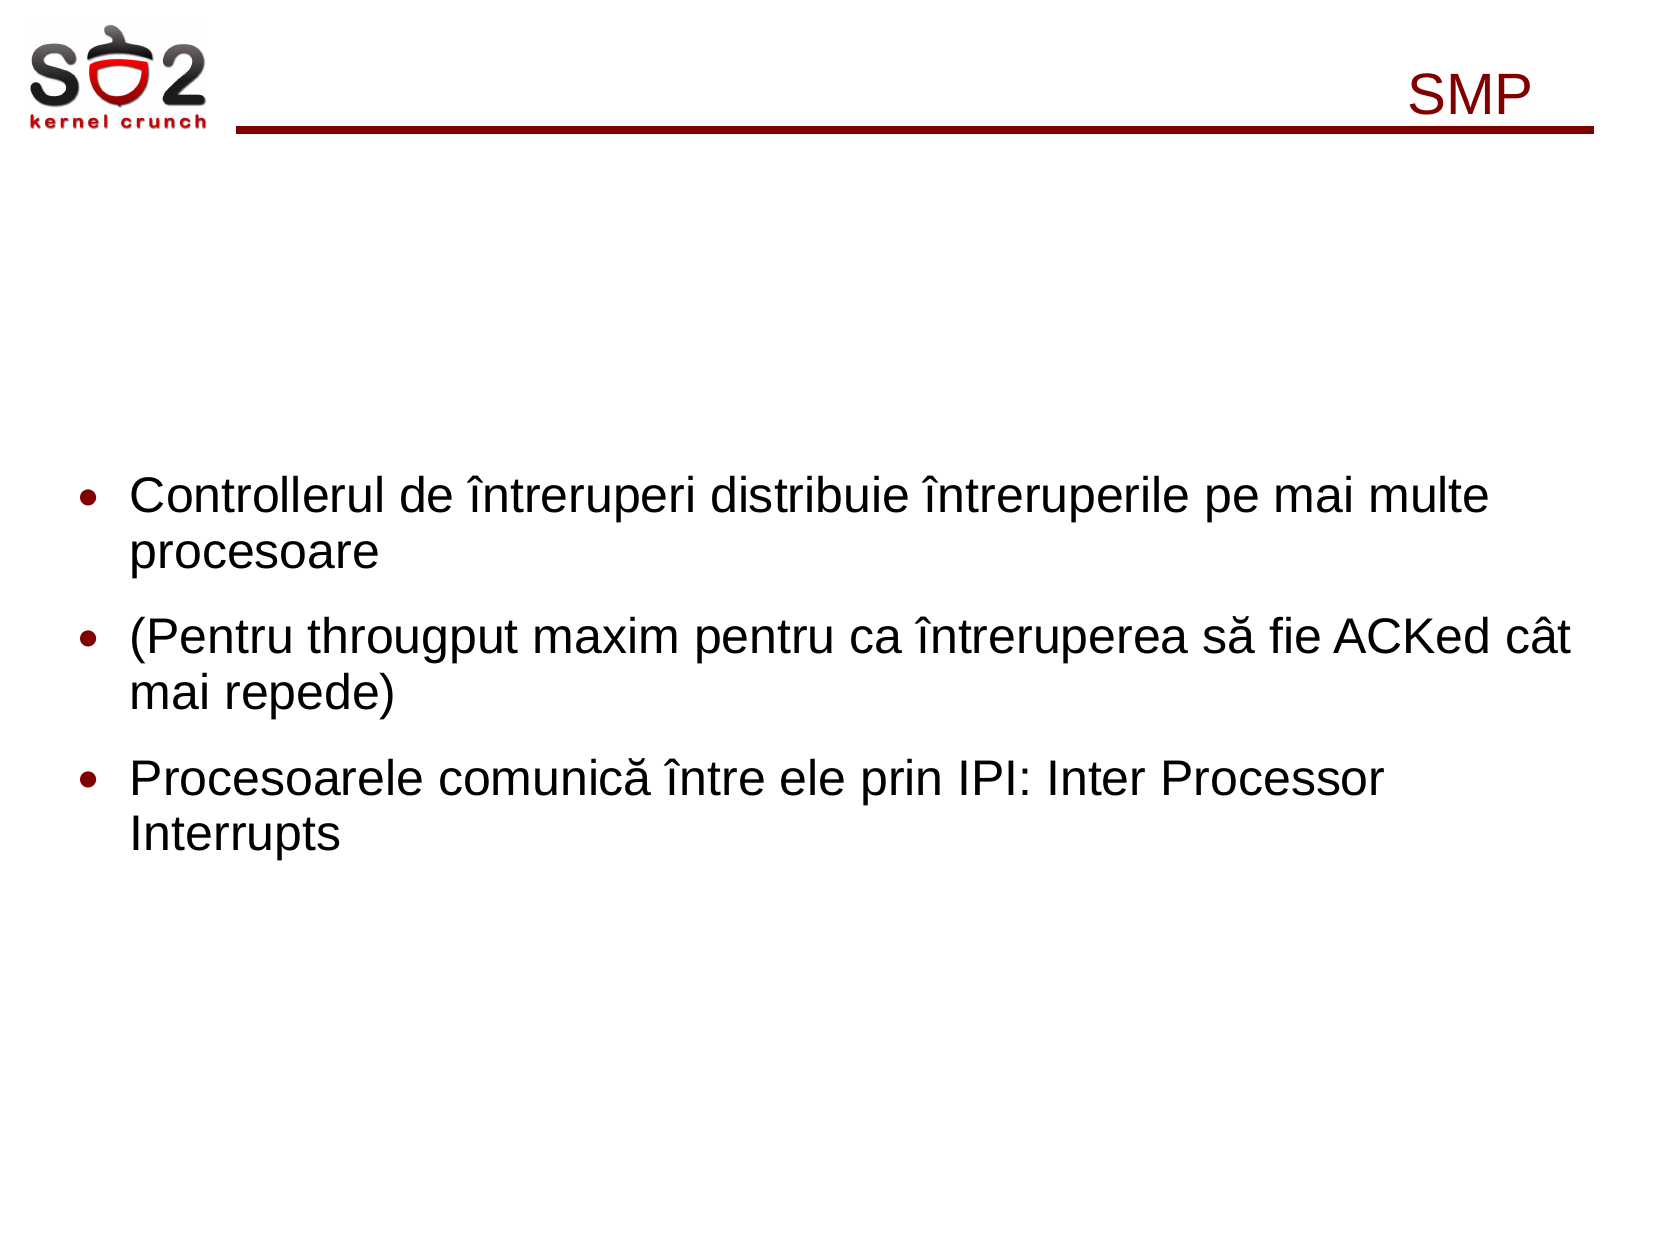

# SMP
Controllerul de întreruperi distribuie întreruperile pe mai multe procesoare
(Pentru througput maxim pentru ca întreruperea să fie ACKed cât mai repede)
Procesoarele comunică între ele prin IPI: Inter Processor Interrupts